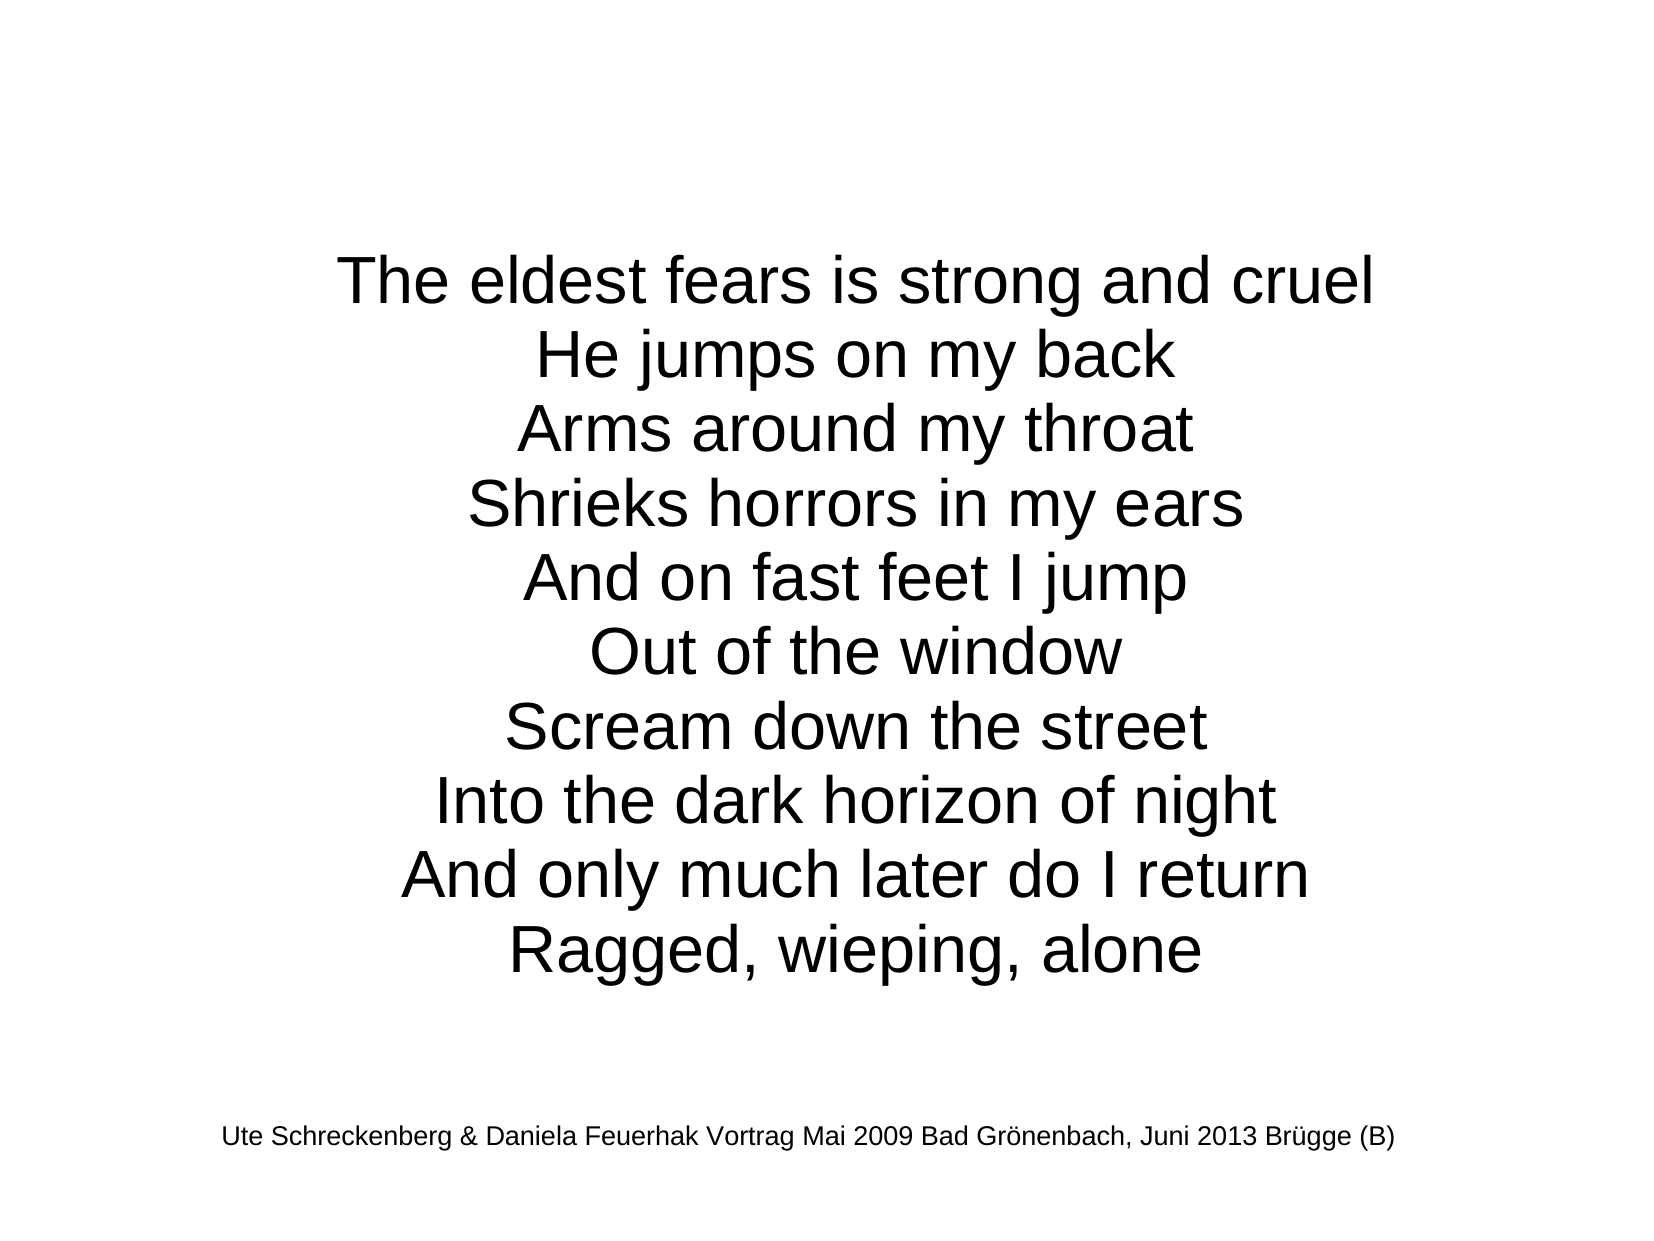

The eldest fears is strong and cruel
He jumps on my back
Arms around my throat
Shrieks horrors in my ears
And on fast feet I jump
Out of the window
Scream down the street
Into the dark horizon of night
And only much later do I return
Ragged, wieping, alone
Ute Schreckenberg & Daniela Feuerhak Vortrag Mai 2009 Bad Grönenbach, Juni 2013 Brügge (B)